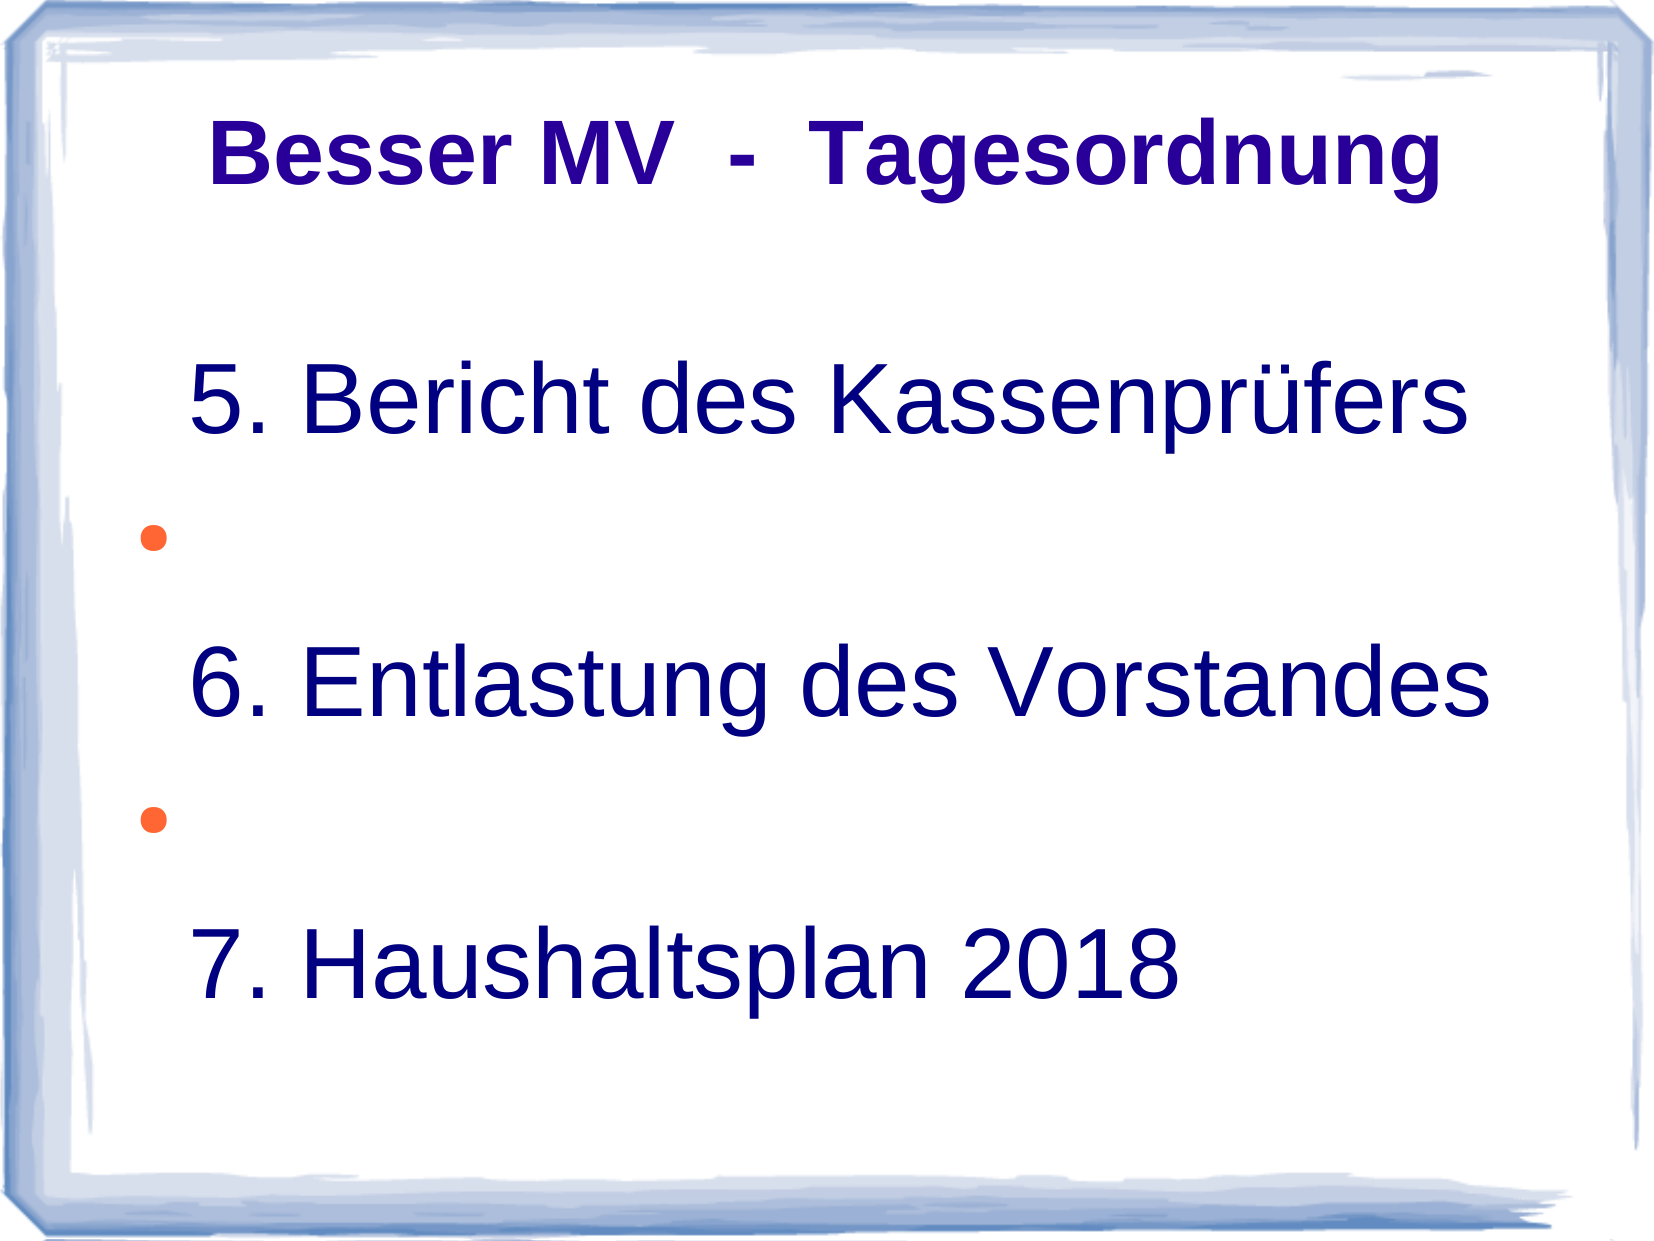

# Besser MV - Tagesordnung
5. Bericht des Kassenprüfers
6. Entlastung des Vorstandes
7. Haushaltsplan 2018